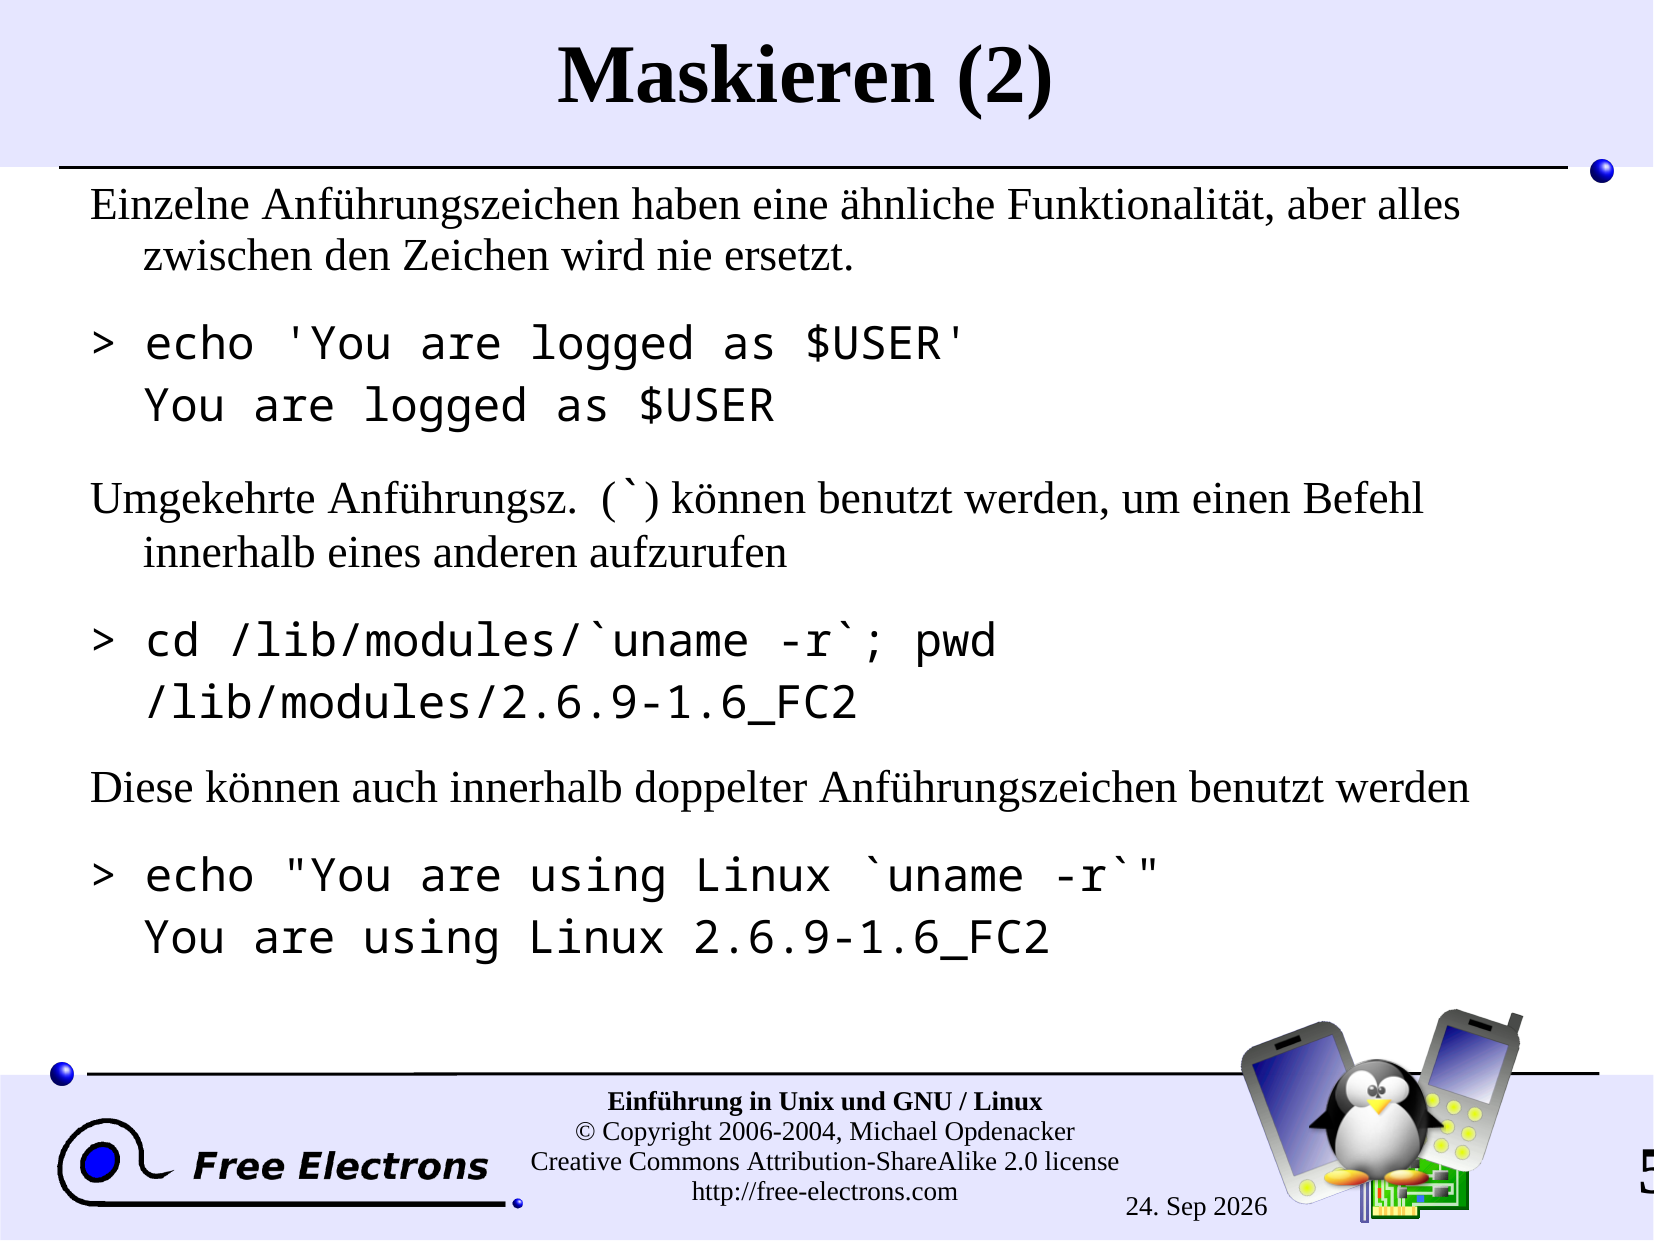

# Maskieren (2)
Einzelne Anführungszeichen haben eine ähnliche Funktionalität, aber alles zwischen den Zeichen wird nie ersetzt.
> echo 'You are logged as $USER'
You are logged as $USER
Umgekehrte Anführungsz. (`) können benutzt werden, um einen Befehl innerhalb eines anderen aufzurufen
> cd /lib/modules/`uname -r`; pwd
/lib/modules/2.6.9-1.6_FC2
Diese können auch innerhalb doppelter Anführungszeichen benutzt werden
> echo "You are using Linux `uname -r`"
You are using Linux 2.6.9-1.6_FC2